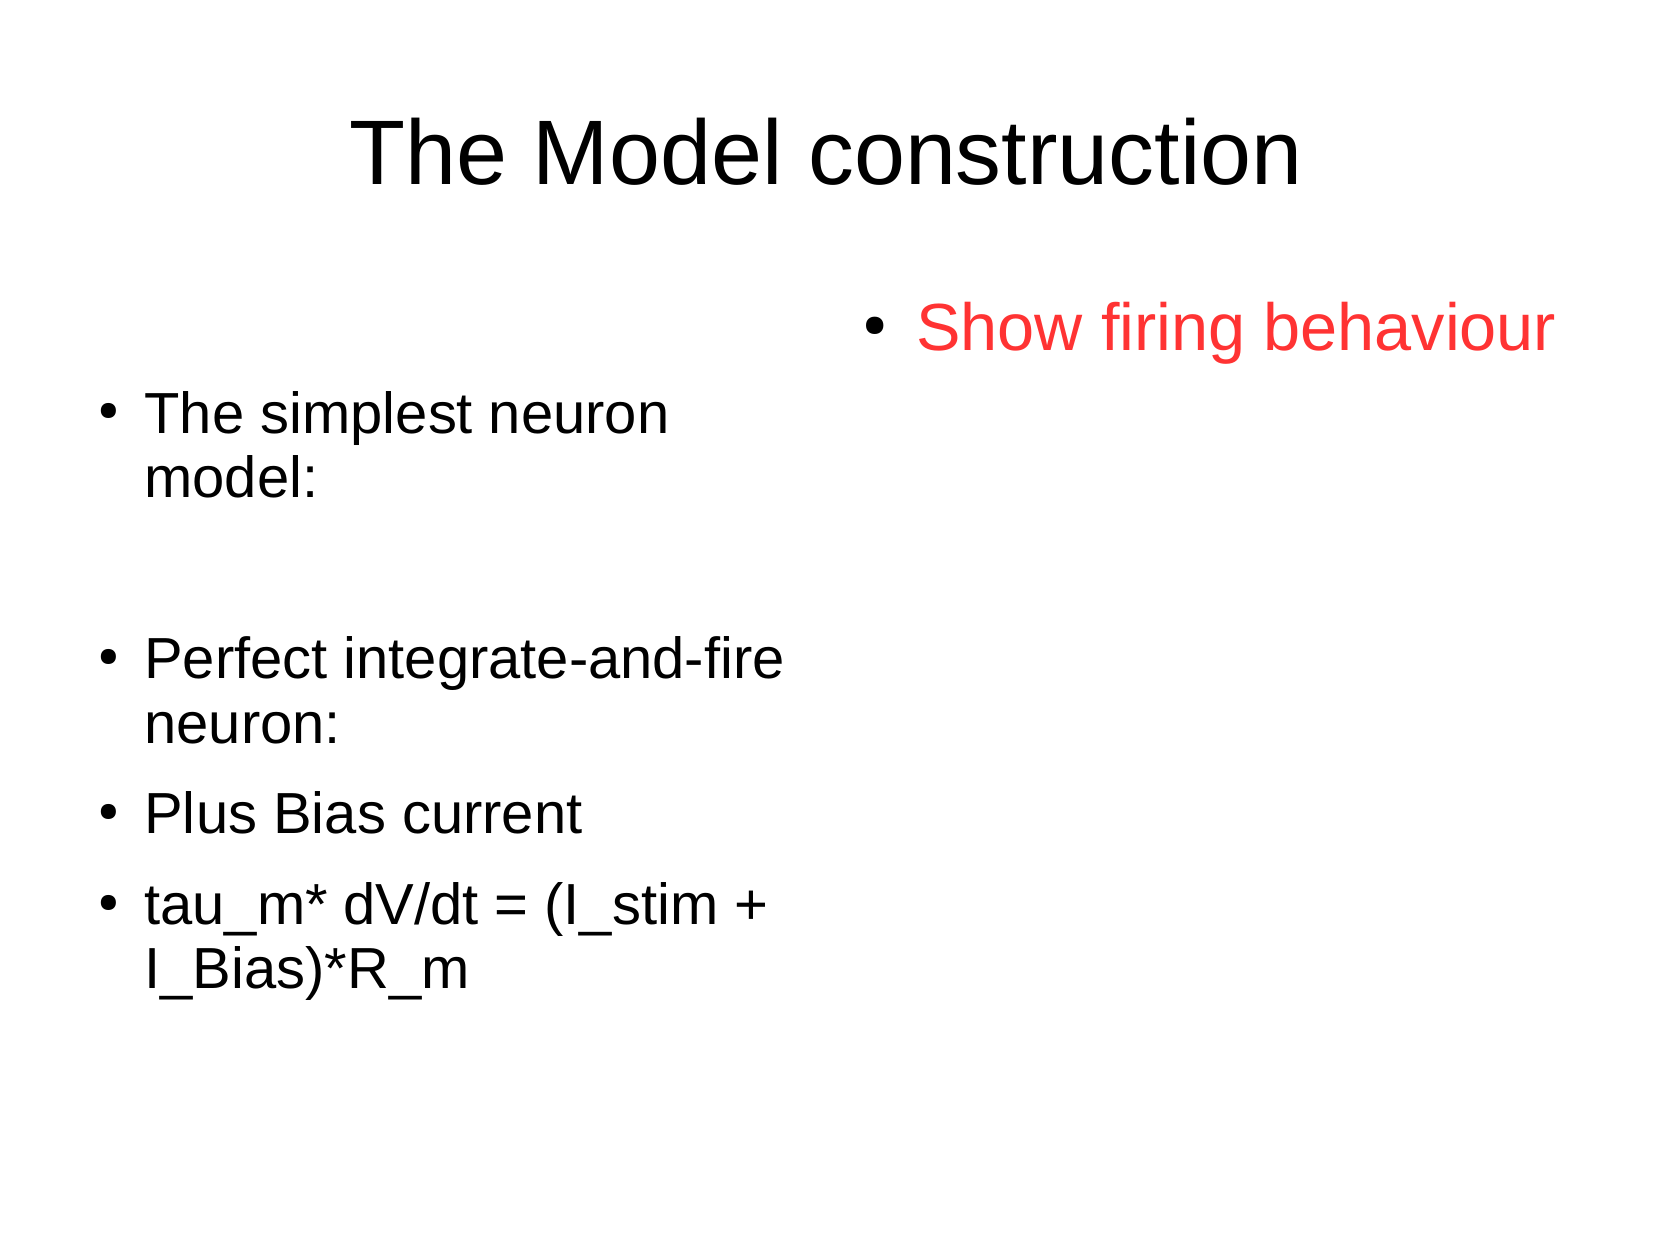

# The Model construction
The simplest neuron model:
Perfect integrate-and-fire neuron:
Plus Bias current
tau_m* dV/dt = (I_stim + I_Bias)*R_m
Show firing behaviour